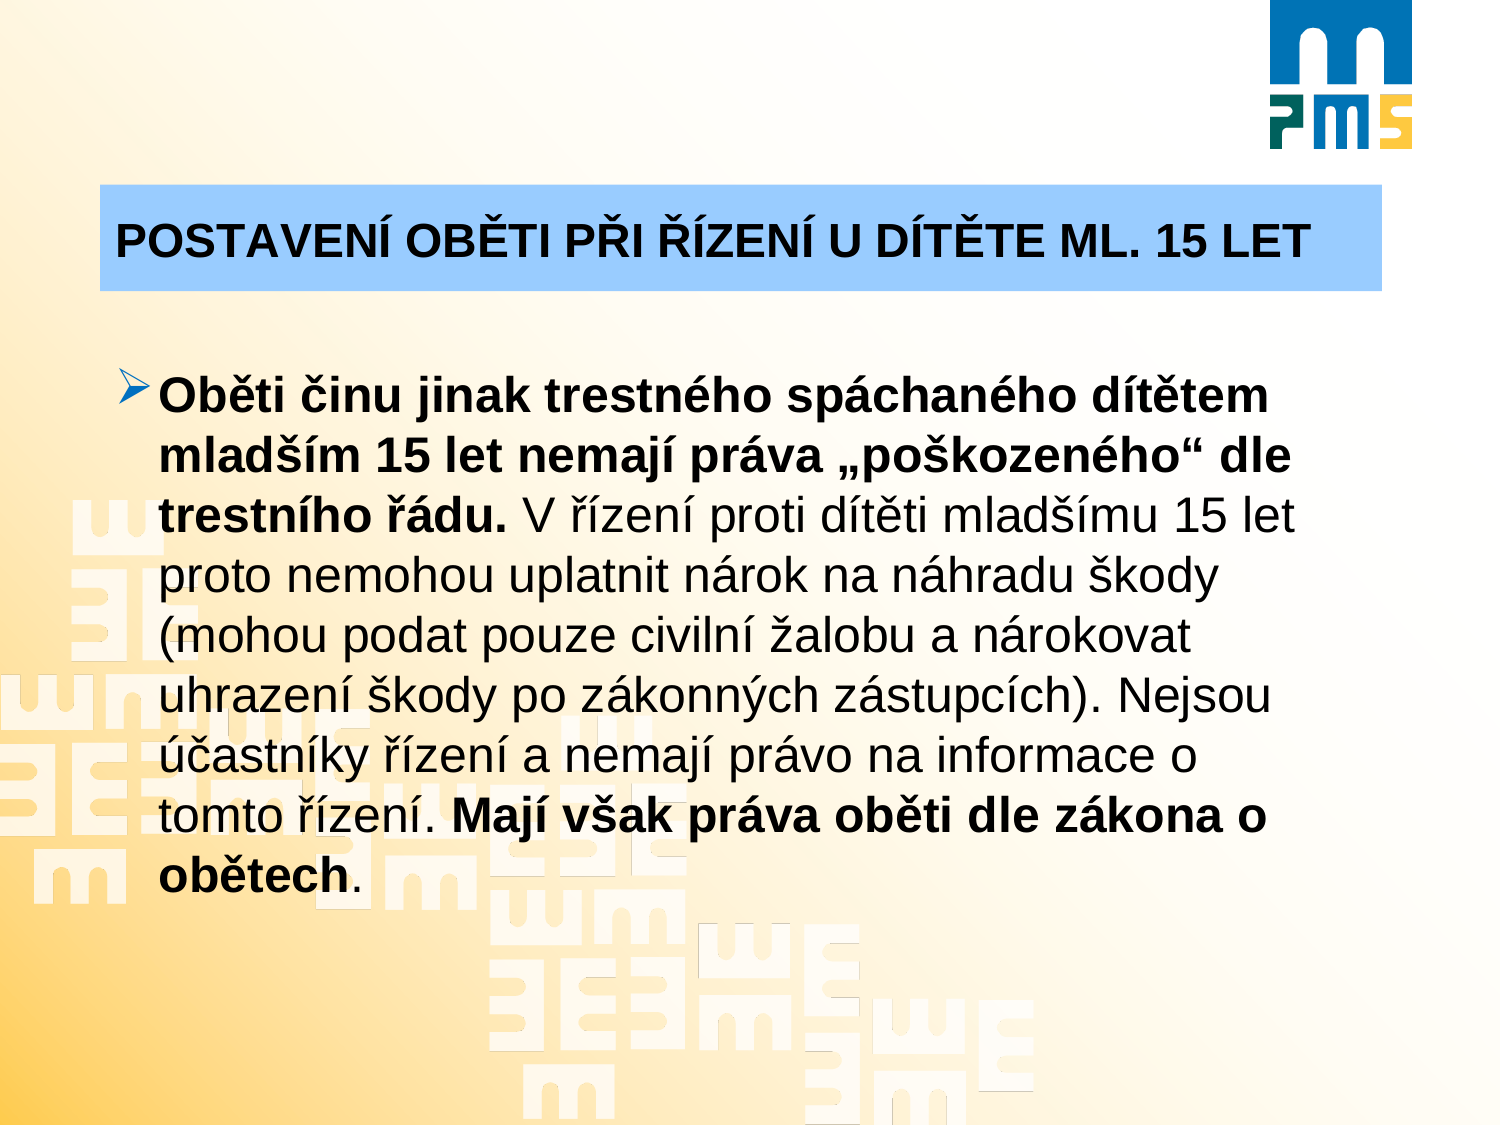

# POSTAVENÍ OBĚTI PŘI ŘÍZENÍ U DÍTĚTE ML. 15 LET
Oběti činu jinak trestného spáchaného dítětem mladším 15 let nemají práva „poškozeného“ dle trestního řádu. V řízení proti dítěti mladšímu 15 let proto nemohou uplatnit nárok na náhradu škody (mohou podat pouze civilní žalobu a nárokovat uhrazení škody po zákonných zástupcích). Nejsou účastníky řízení a nemají právo na informace o tomto řízení. Mají však práva oběti dle zákona o obětech.